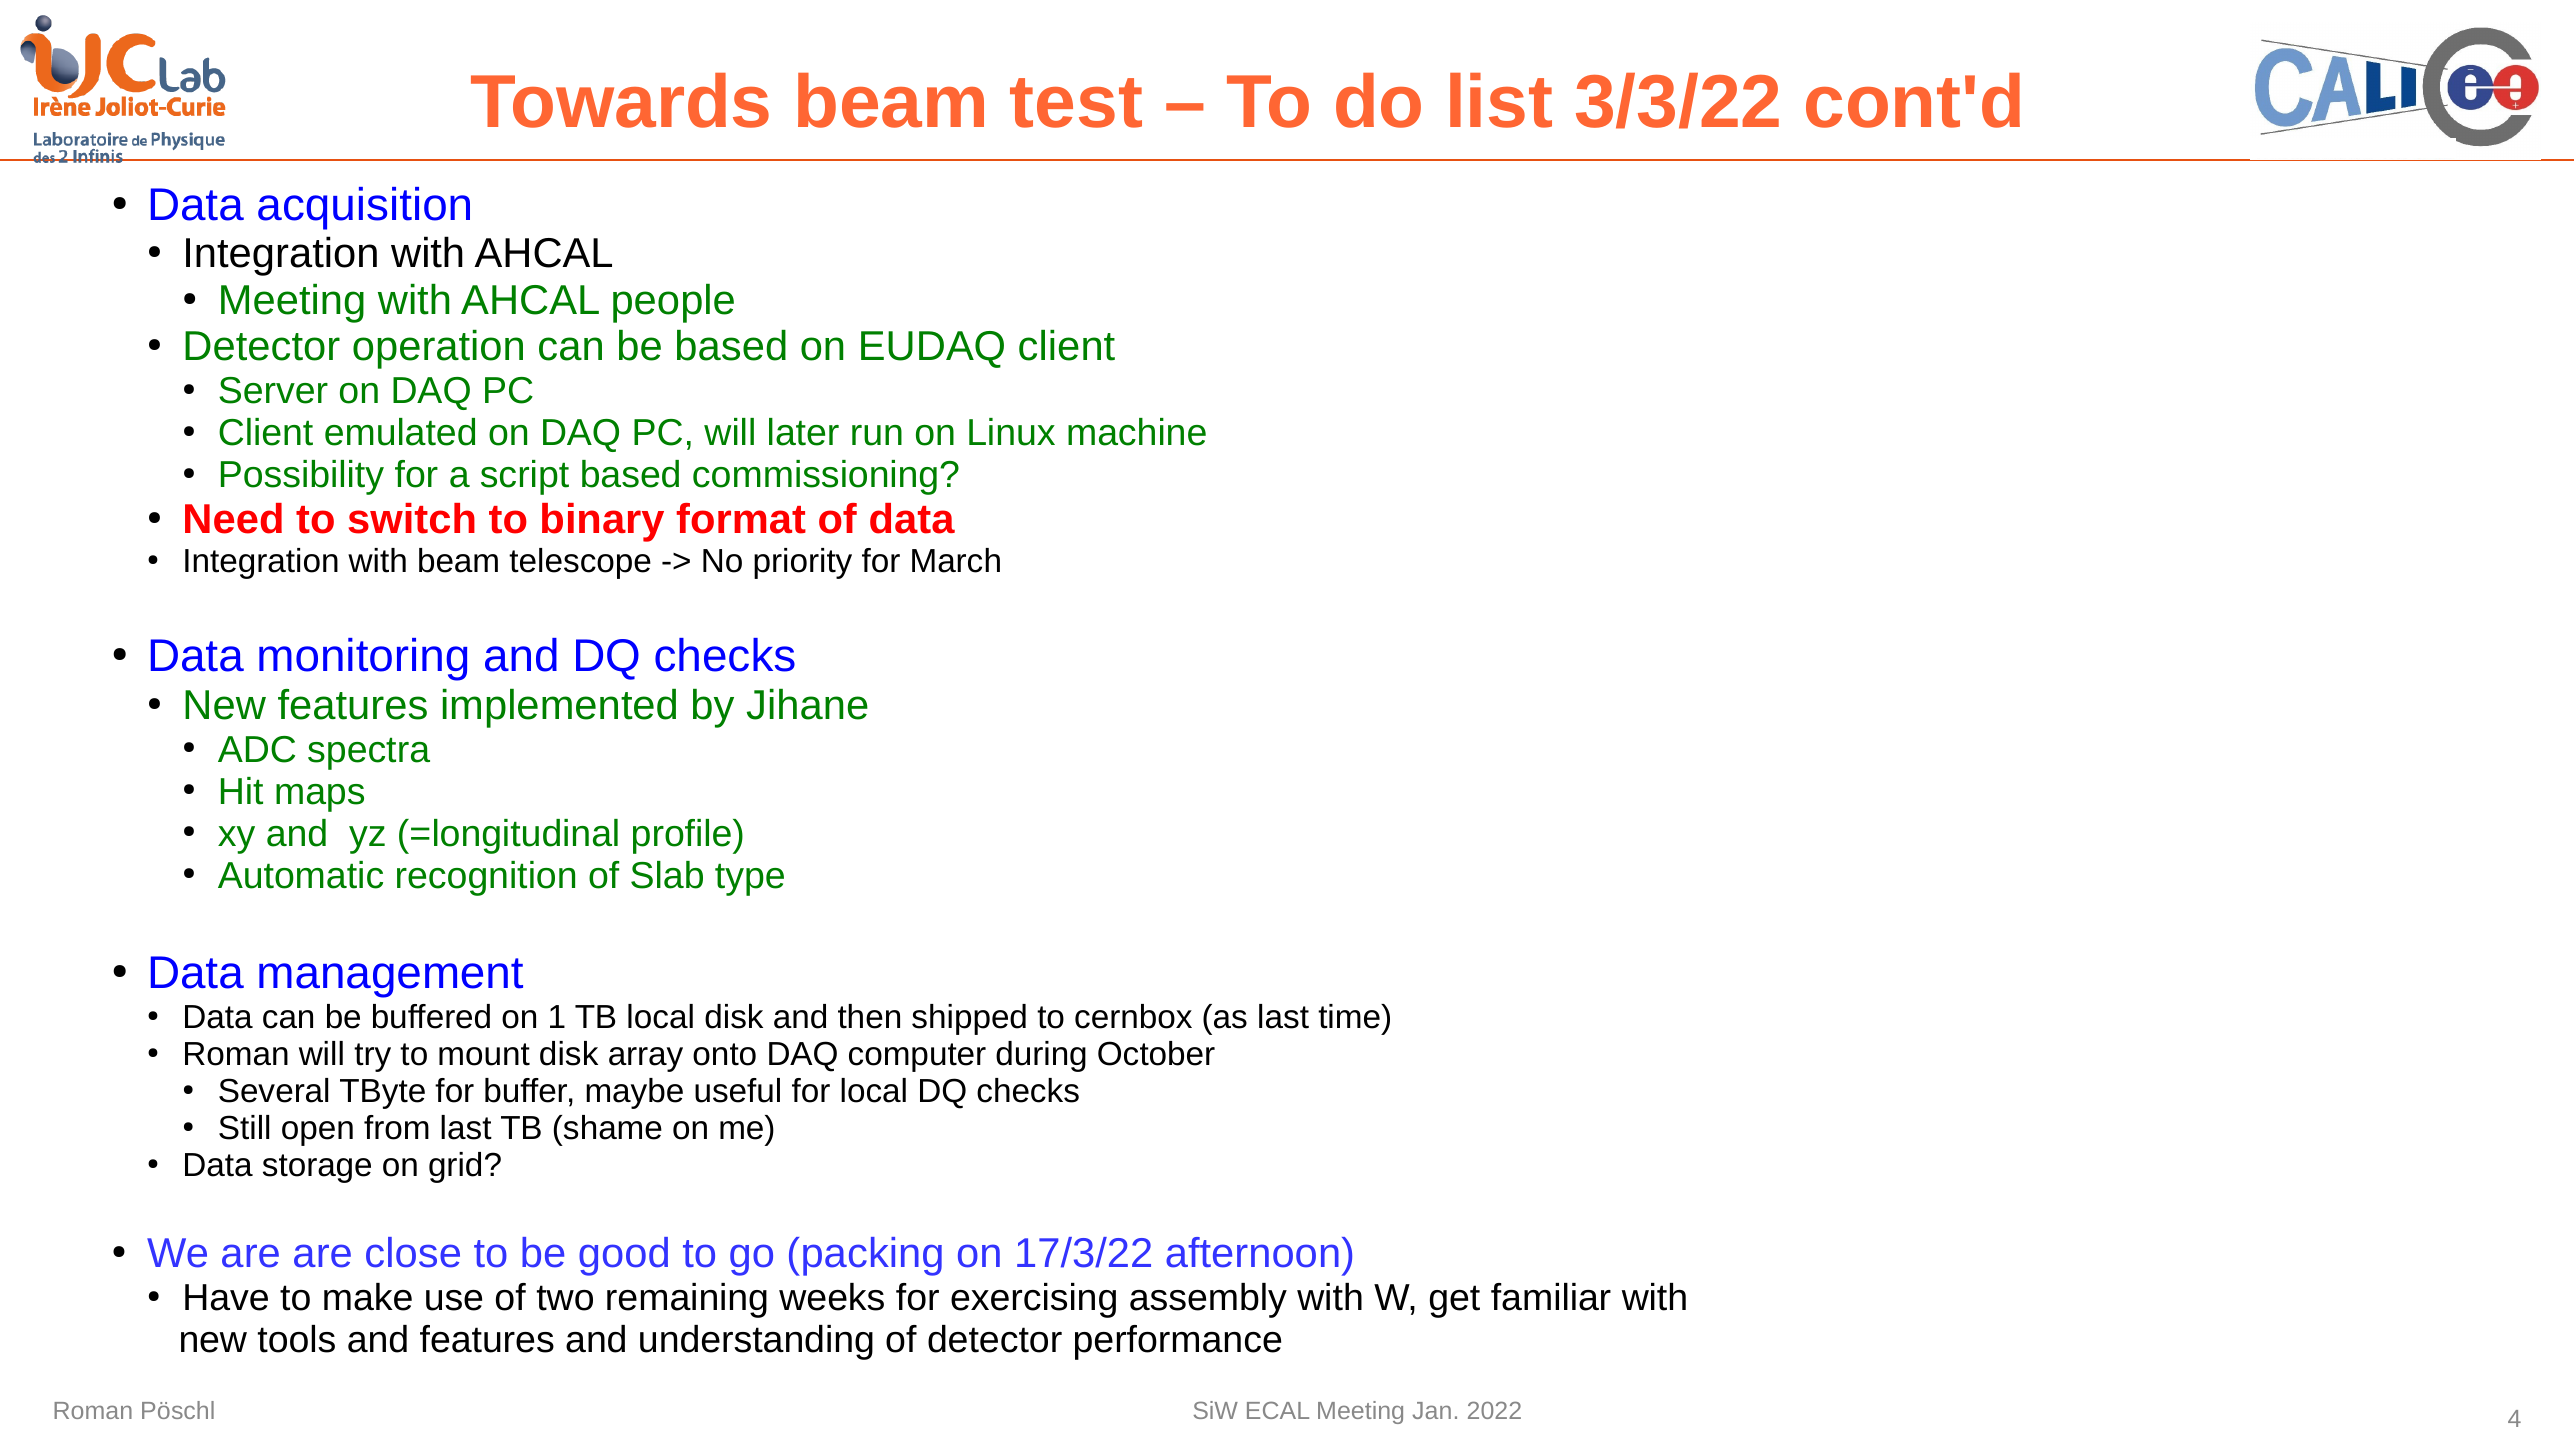

# Towards beam test – To do list 3/3/22 cont'd
Data acquisition
Integration with AHCAL
Meeting with AHCAL people
Detector operation can be based on EUDAQ client
Server on DAQ PC
Client emulated on DAQ PC, will later run on Linux machine
Possibility for a script based commissioning?
Need to switch to binary format of data
Integration with beam telescope -> No priority for March
Data monitoring and DQ checks
New features implemented by Jihane
ADC spectra
Hit maps
xy and yz (=longitudinal profile)
Automatic recognition of Slab type
Data management
Data can be buffered on 1 TB local disk and then shipped to cernbox (as last time)
Roman will try to mount disk array onto DAQ computer during October
Several TByte for buffer, maybe useful for local DQ checks
Still open from last TB (shame on me)
Data storage on grid?
We are are close to be good to go (packing on 17/3/22 afternoon)
Have to make use of two remaining weeks for exercising assembly with W, get familiar with
 new tools and features and understanding of detector performance